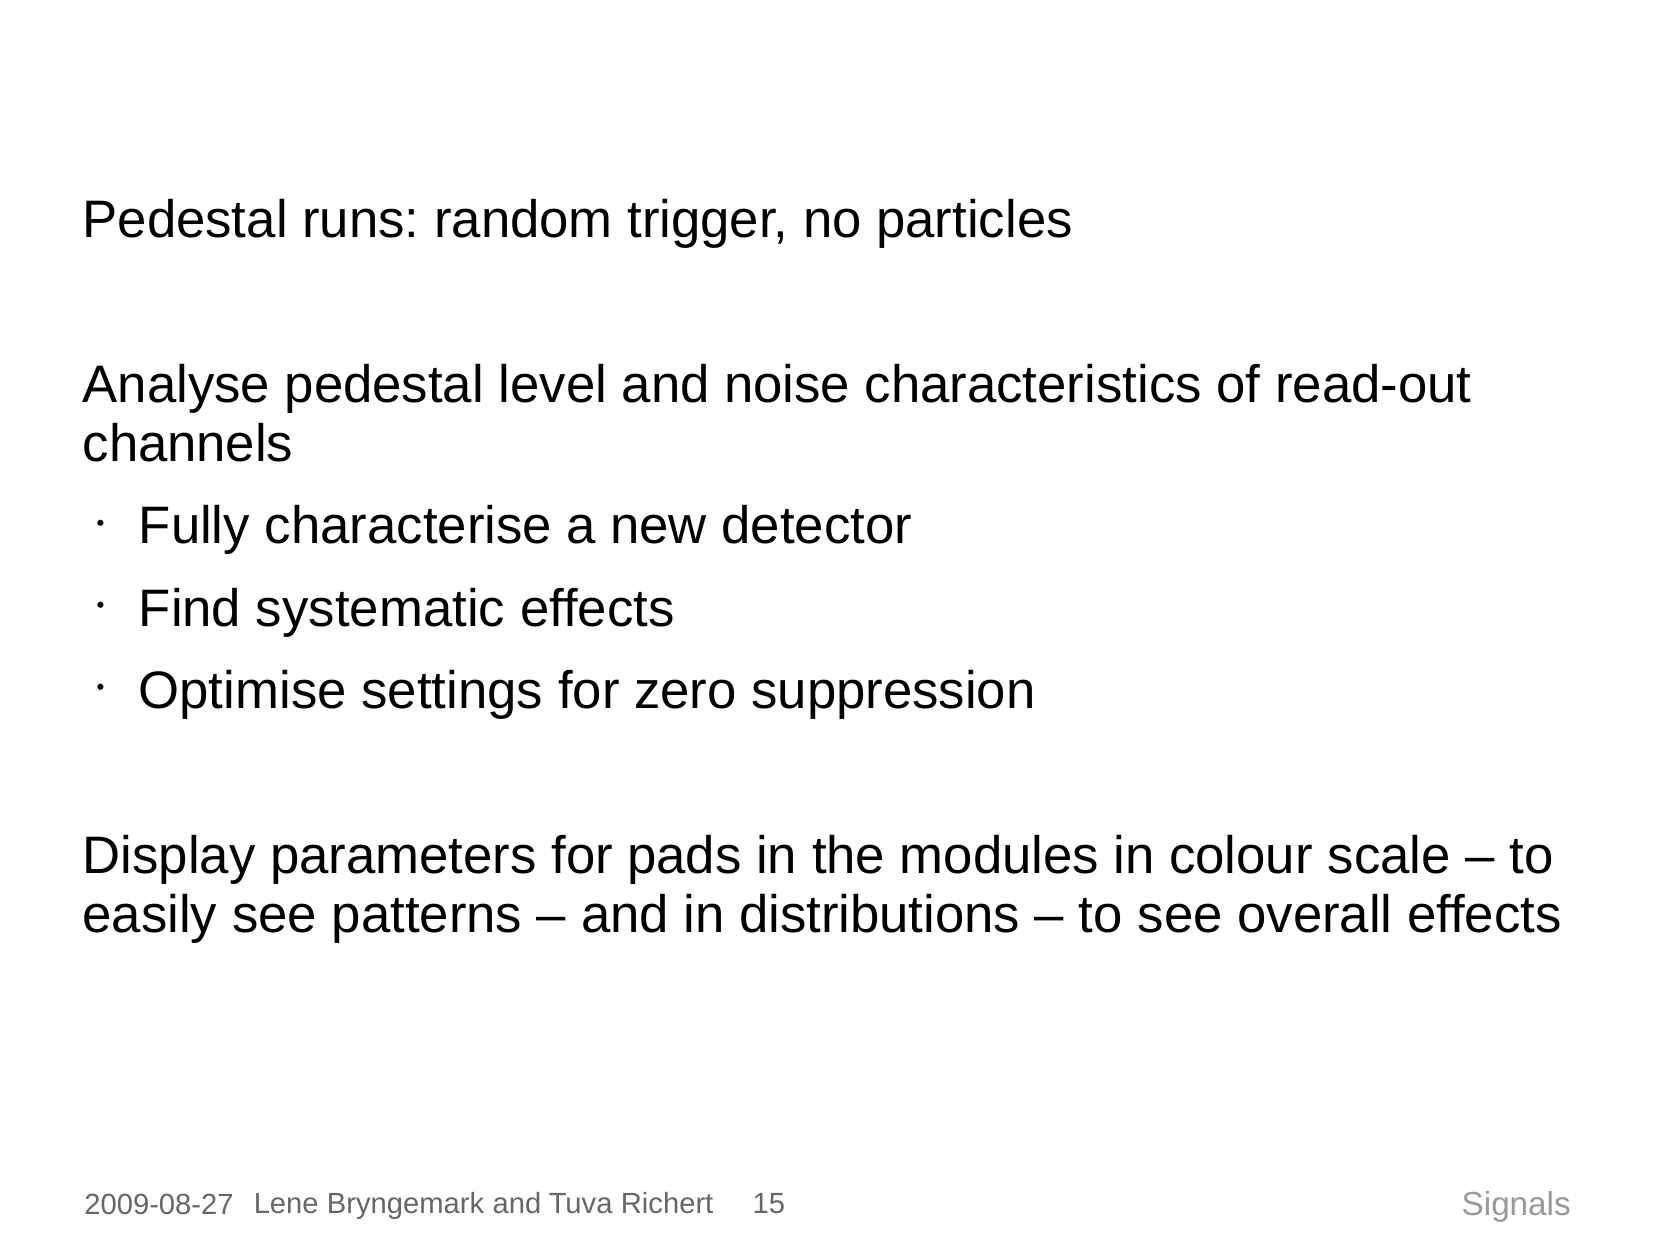

# Pedestal runs: random trigger, no particles
Analyse pedestal level and noise characteristics of read-out channels
Fully characterise a new detector
Find systematic effects
Optimise settings for zero suppression
Display parameters for pads in the modules in colour scale – to easily see patterns – and in distributions – to see overall effects
Signals
Lene Bryngemark and Tuva Richert
15
2009-08-27